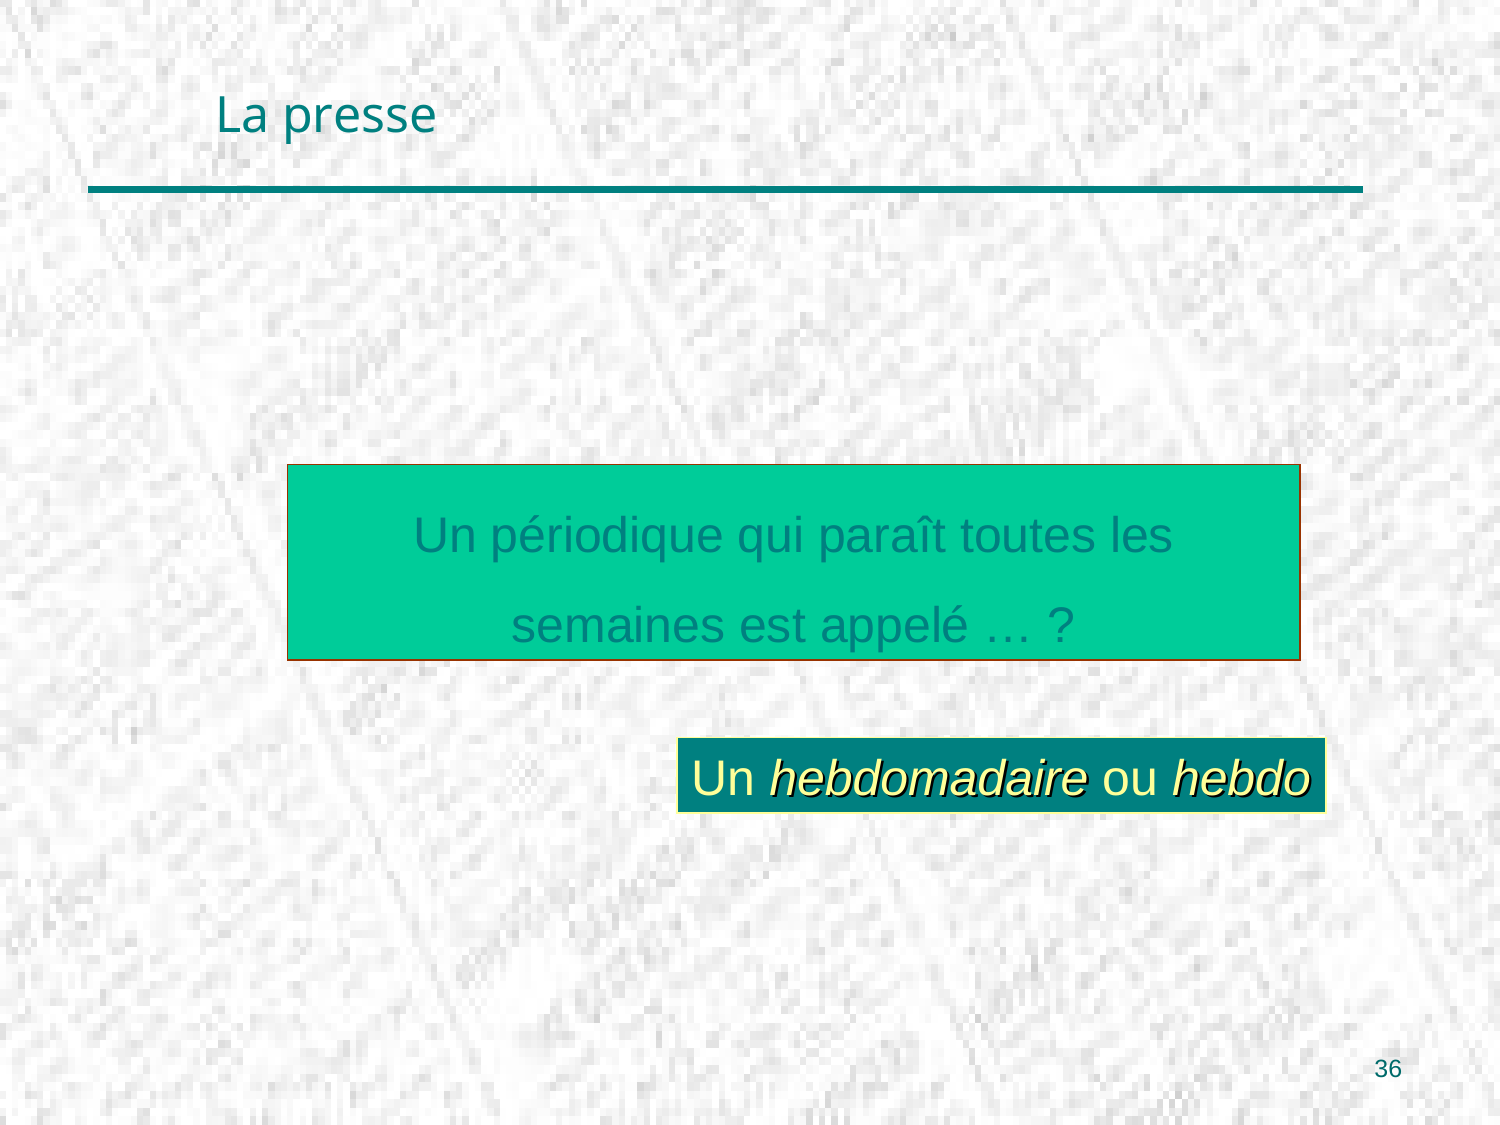

La presse
Un périodique qui paraît toutes les semaines est appelé … ?
Un hebdomadaire ou hebdo
36